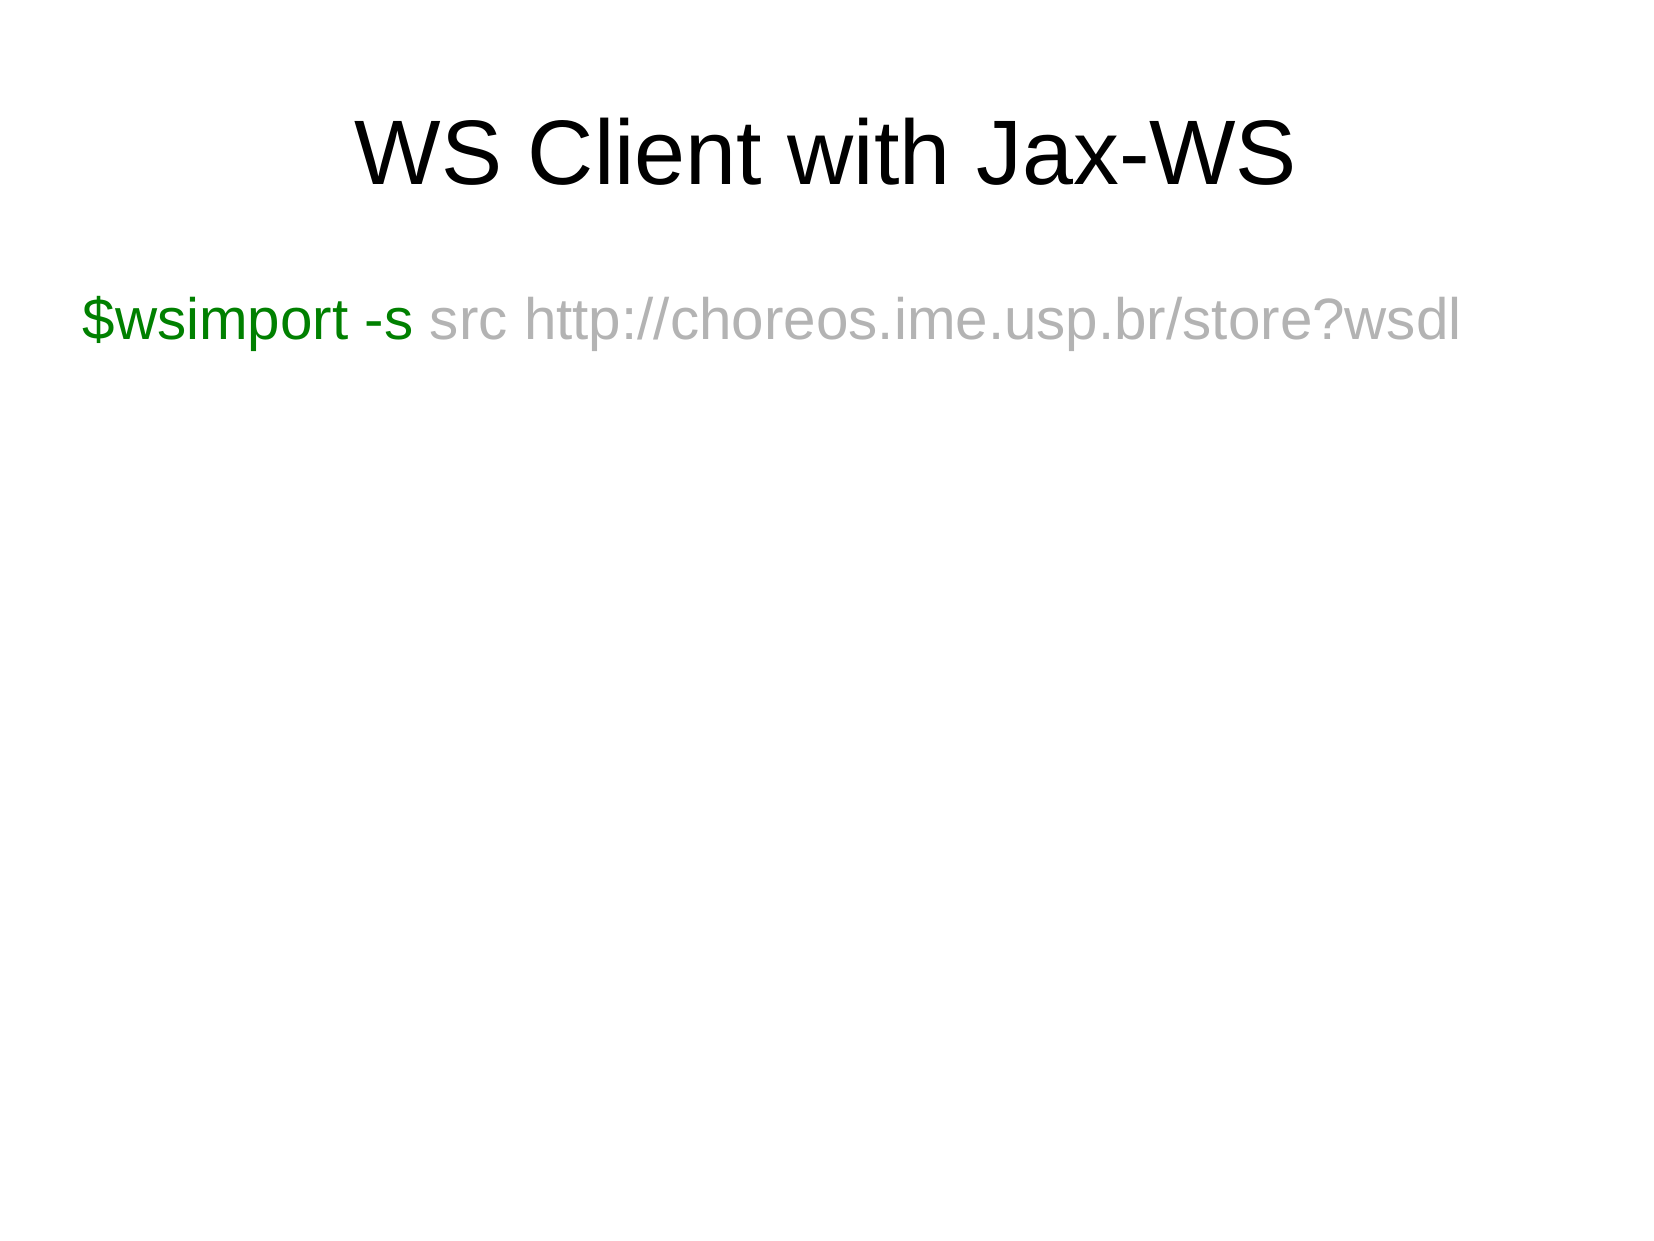

# WS Client with Jax-WS
$wsimport -s src http://choreos.ime.usp.br/store?wsdl